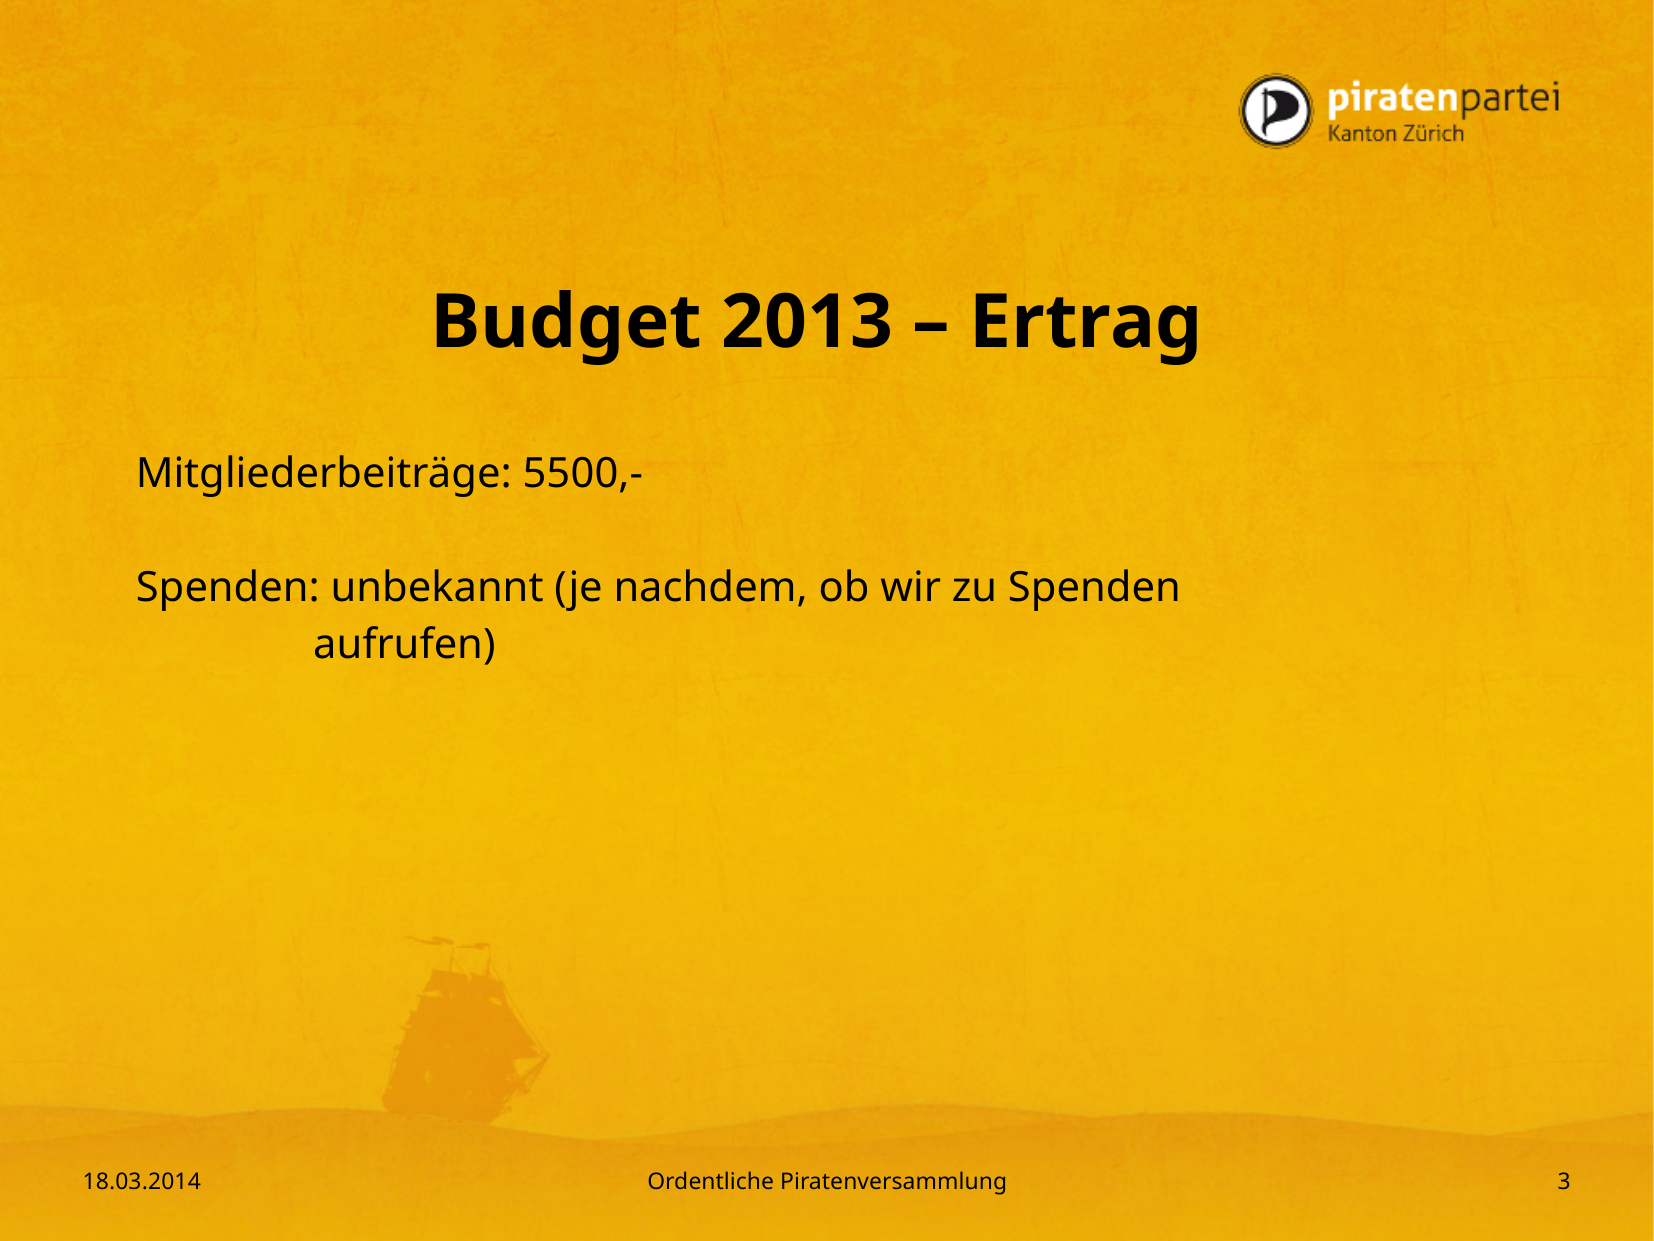

# Budget 2013 – Ertrag
Mitgliederbeiträge: 5500,-
Spenden: unbekannt (je nachdem, ob wir zu Spenden aufrufen)
2010-10-21
Gründungsversammlung Piratenpartei Zürich
3